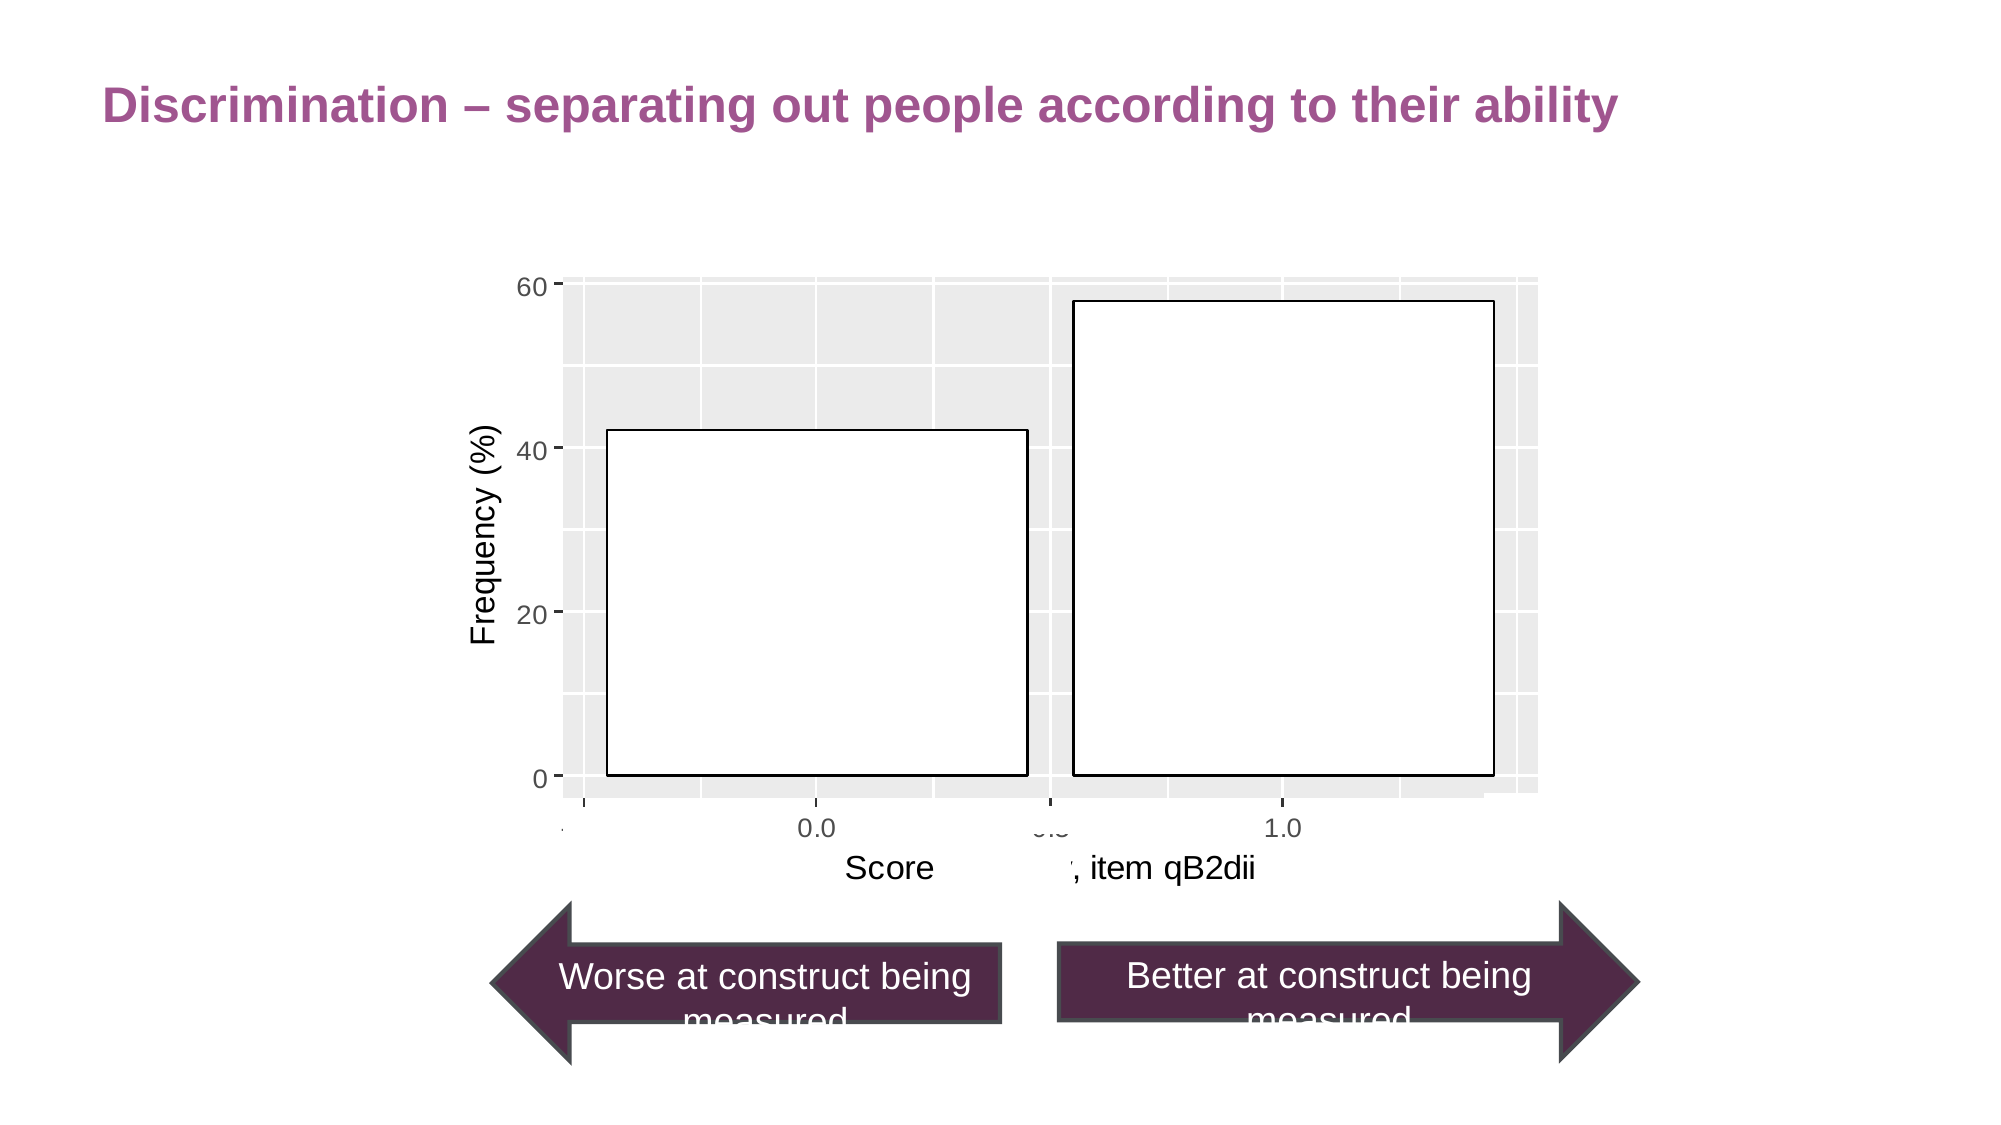

# Discrimination – separating out people according to their ability
Better at construct being measured
Worse at construct being measured